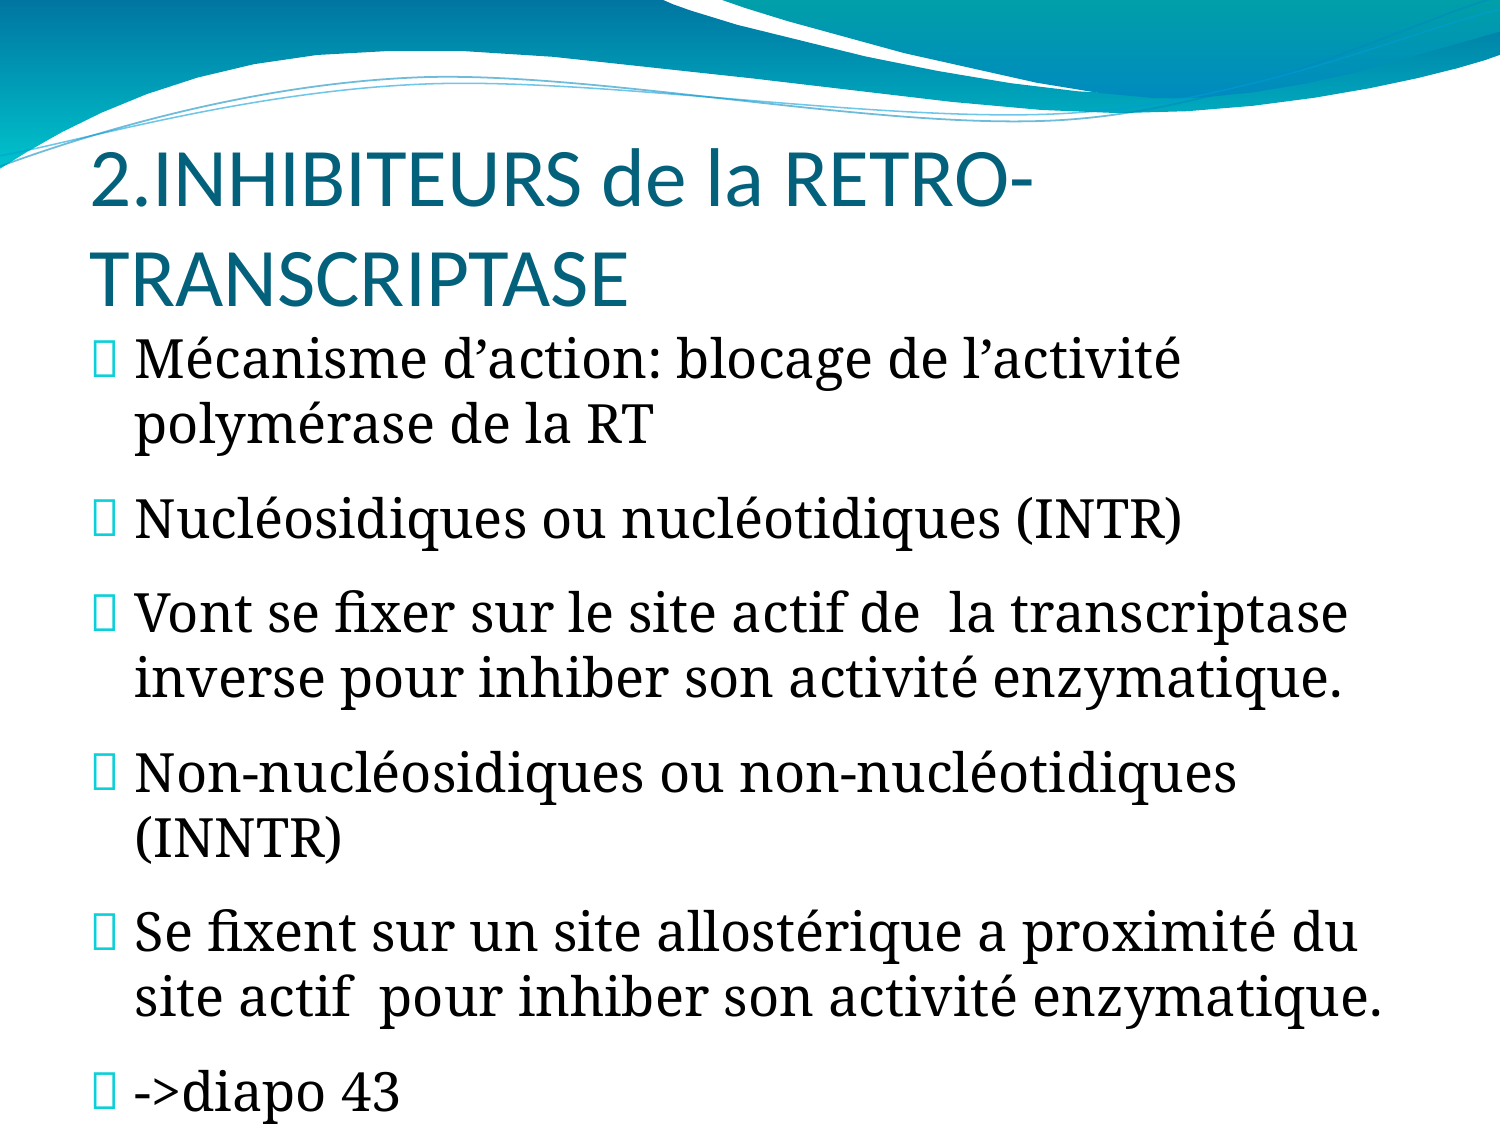

# 2.INHIBITEURS de la RETRO-TRANSCRIPTASE
Mécanisme d’action: blocage de l’activité polymérase de la RT
Nucléosidiques ou nucléotidiques (INTR)
Vont se fixer sur le site actif de la transcriptase inverse pour inhiber son activité enzymatique.
Non-nucléosidiques ou non-nucléotidiques (INNTR)
Se fixent sur un site allostérique a proximité du site actif pour inhiber son activité enzymatique.
->diapo 43